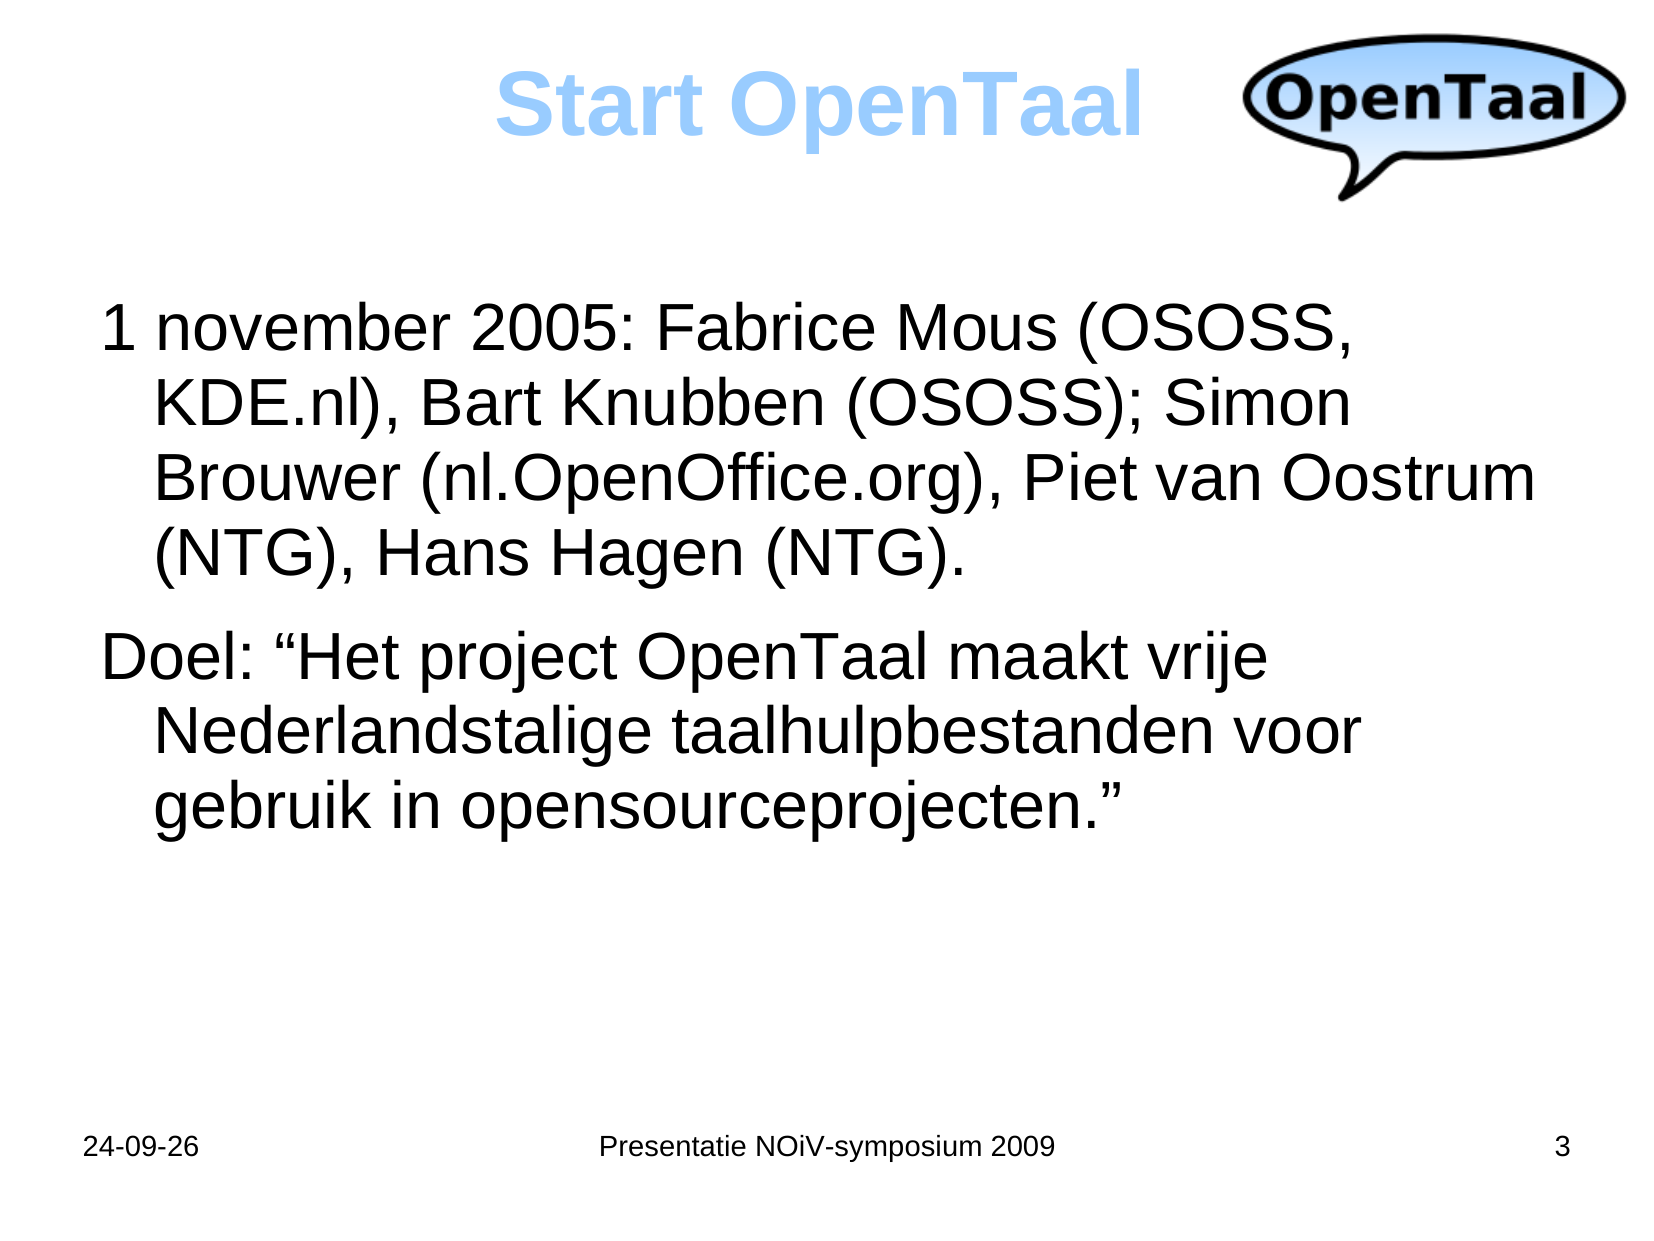

# Start OpenTaal
1 november 2005: Fabrice Mous (OSOSS, KDE.nl), Bart Knubben (OSOSS); Simon Brouwer (nl.OpenOffice.org), Piet van Oostrum (NTG), Hans Hagen (NTG).
Doel: “Het project OpenTaal maakt vrije Nederlandstalige taalhulpbestanden voor gebruik in opensourceprojecten.”
Presentatie NOiV-symposium 2009
3